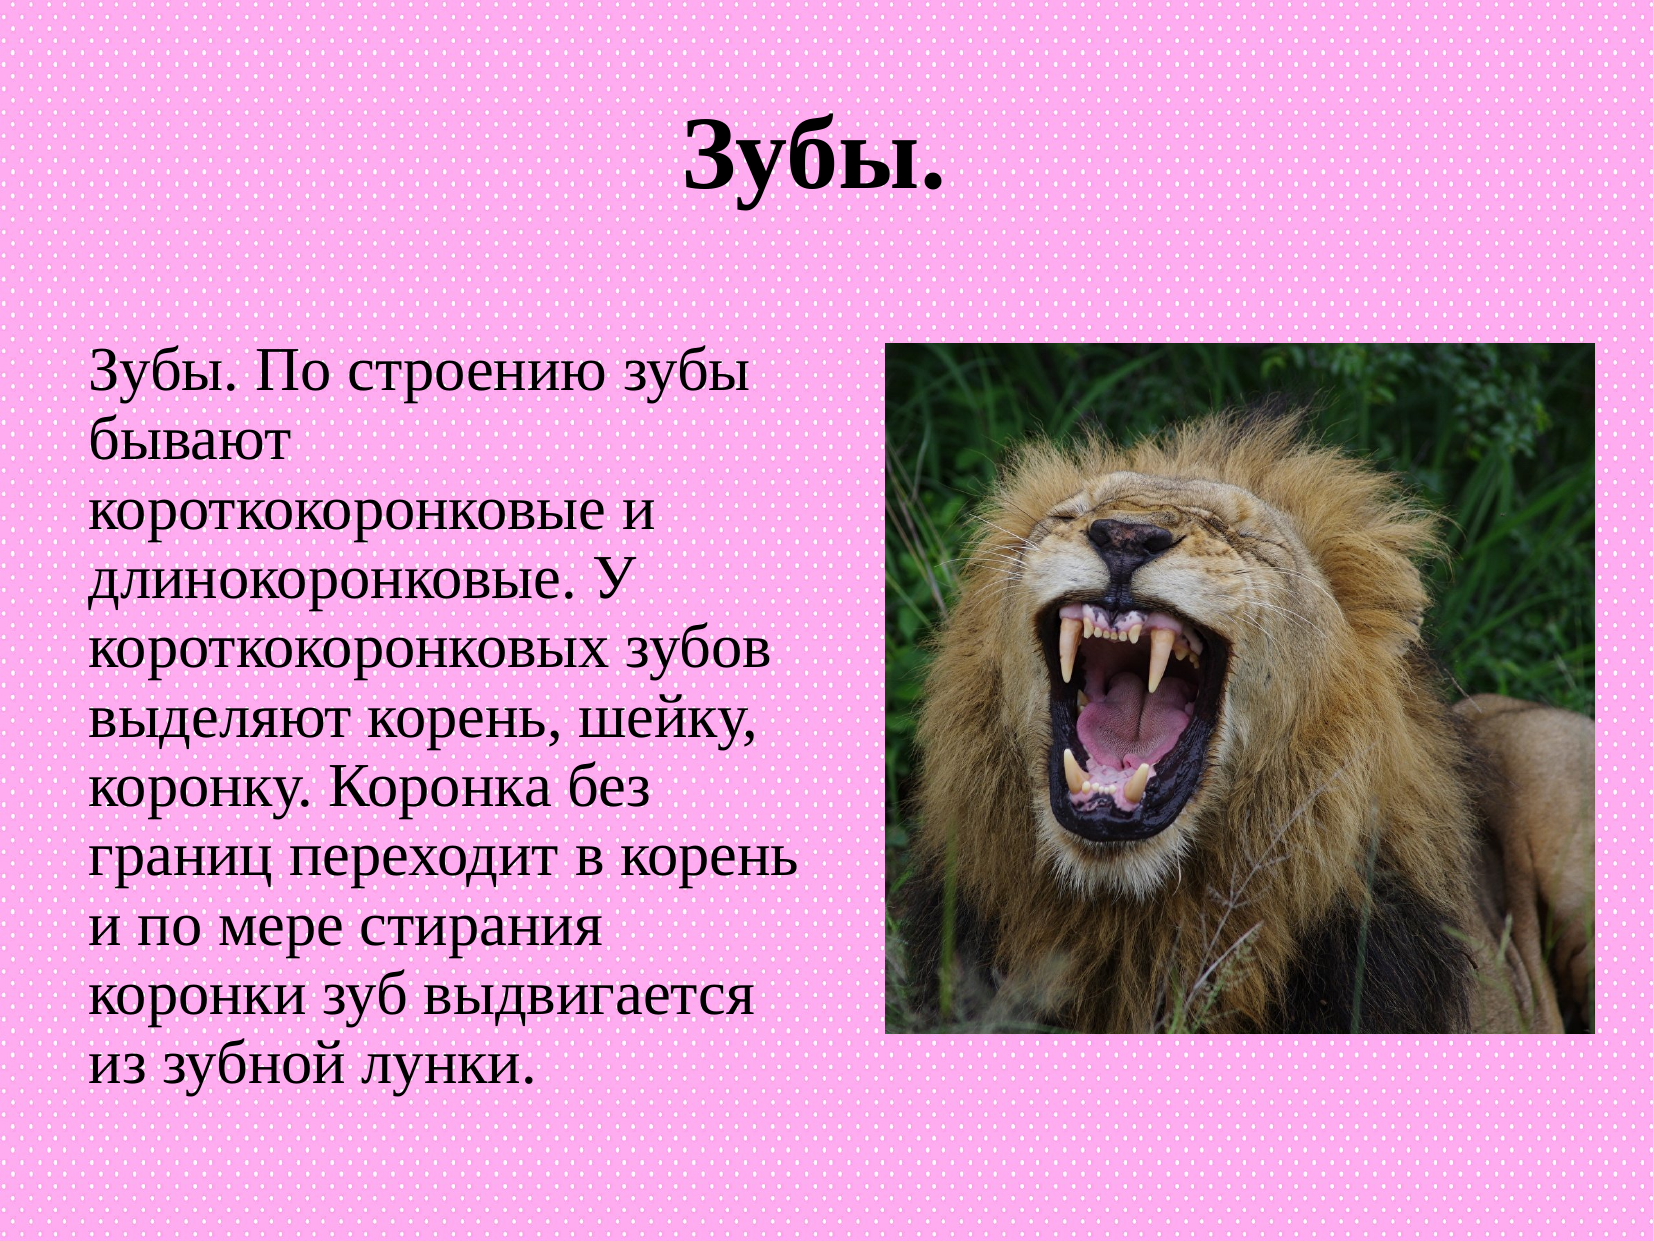

# Зубы.
Зубы. По строению зубы бывают короткокоронковые и длинокоронковые. У короткокоронковых зубов выделяют корень, шейку, коронку. Коронка без границ переходит в корень и по мере стирания коронки зуб выдвигается из зубной лунки.